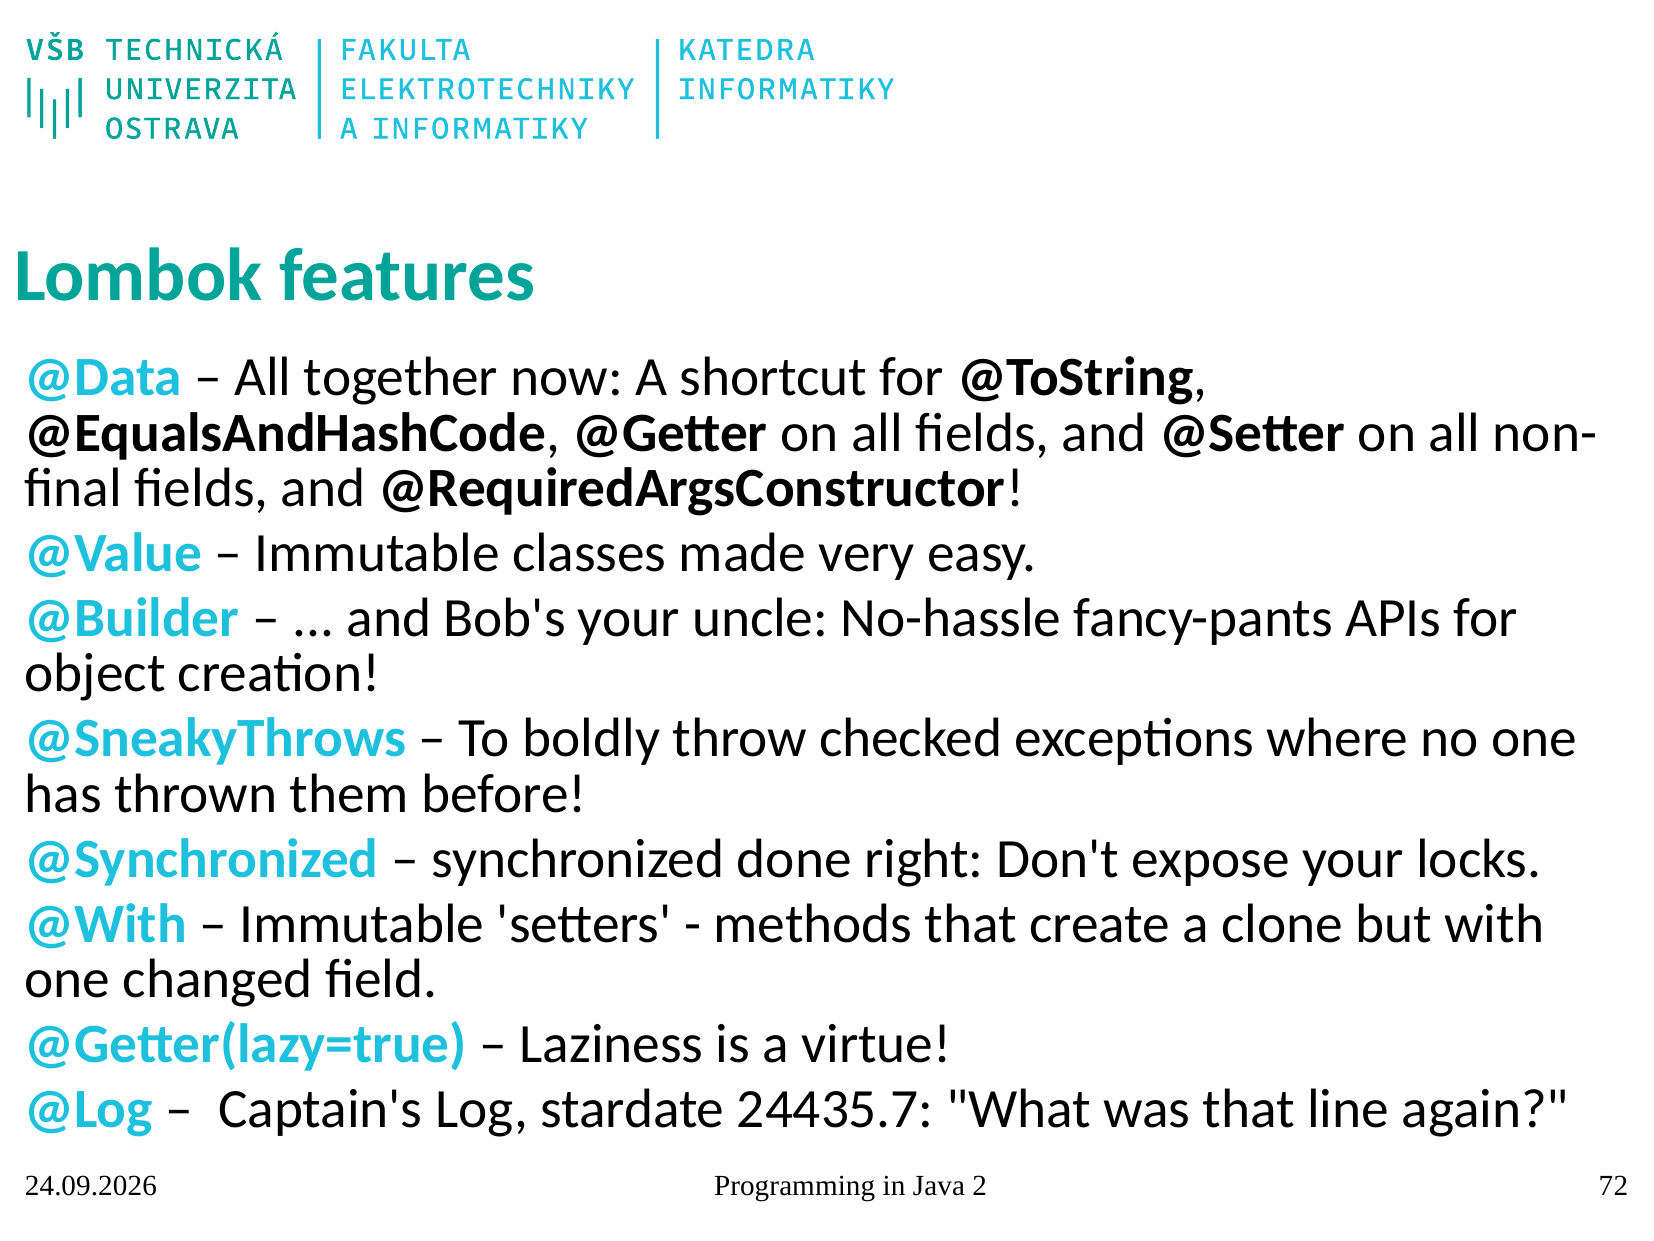

# Lombok features
@Data – All together now: A shortcut for @ToString, @EqualsAndHashCode, @Getter on all fields, and @Setter on all non-final fields, and @RequiredArgsConstructor!
@Value – Immutable classes made very easy.
@Builder – ... and Bob's your uncle: No-hassle fancy-pants APIs for object creation!
@SneakyThrows – To boldly throw checked exceptions where no one has thrown them before!
@Synchronized – synchronized done right: Don't expose your locks.
@With – Immutable 'setters' - methods that create a clone but with one changed field.
@Getter(lazy=true) – Laziness is a virtue!
@Log – Captain's Log, stardate 24435.7: "What was that line again?"
Programming in Java 2
72